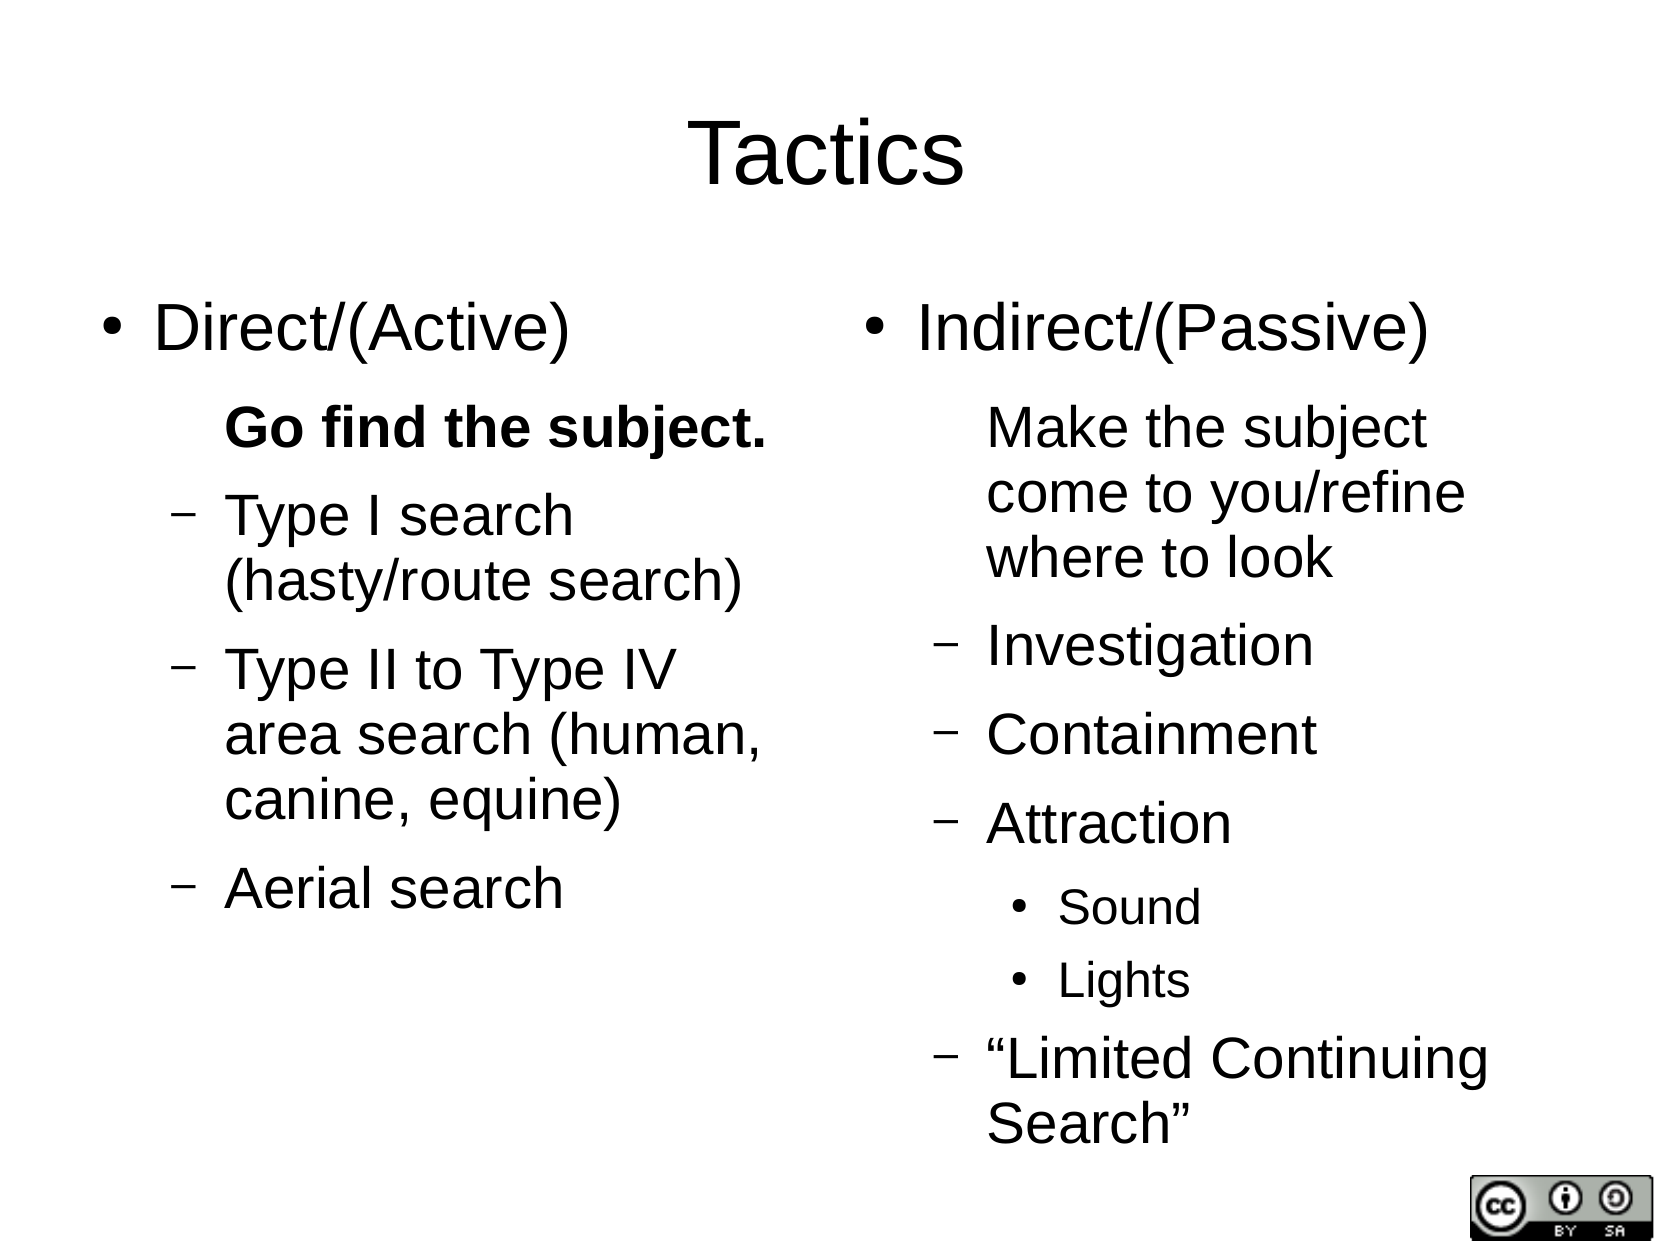

# Tactics
Direct/(Active)
Go find the subject.
Type I search (hasty/route search)
Type II to Type IV area search (human, canine, equine)
Aerial search
Indirect/(Passive)
Make the subject come to you/refine where to look
Investigation
Containment
Attraction
Sound
Lights
“Limited Continuing Search”